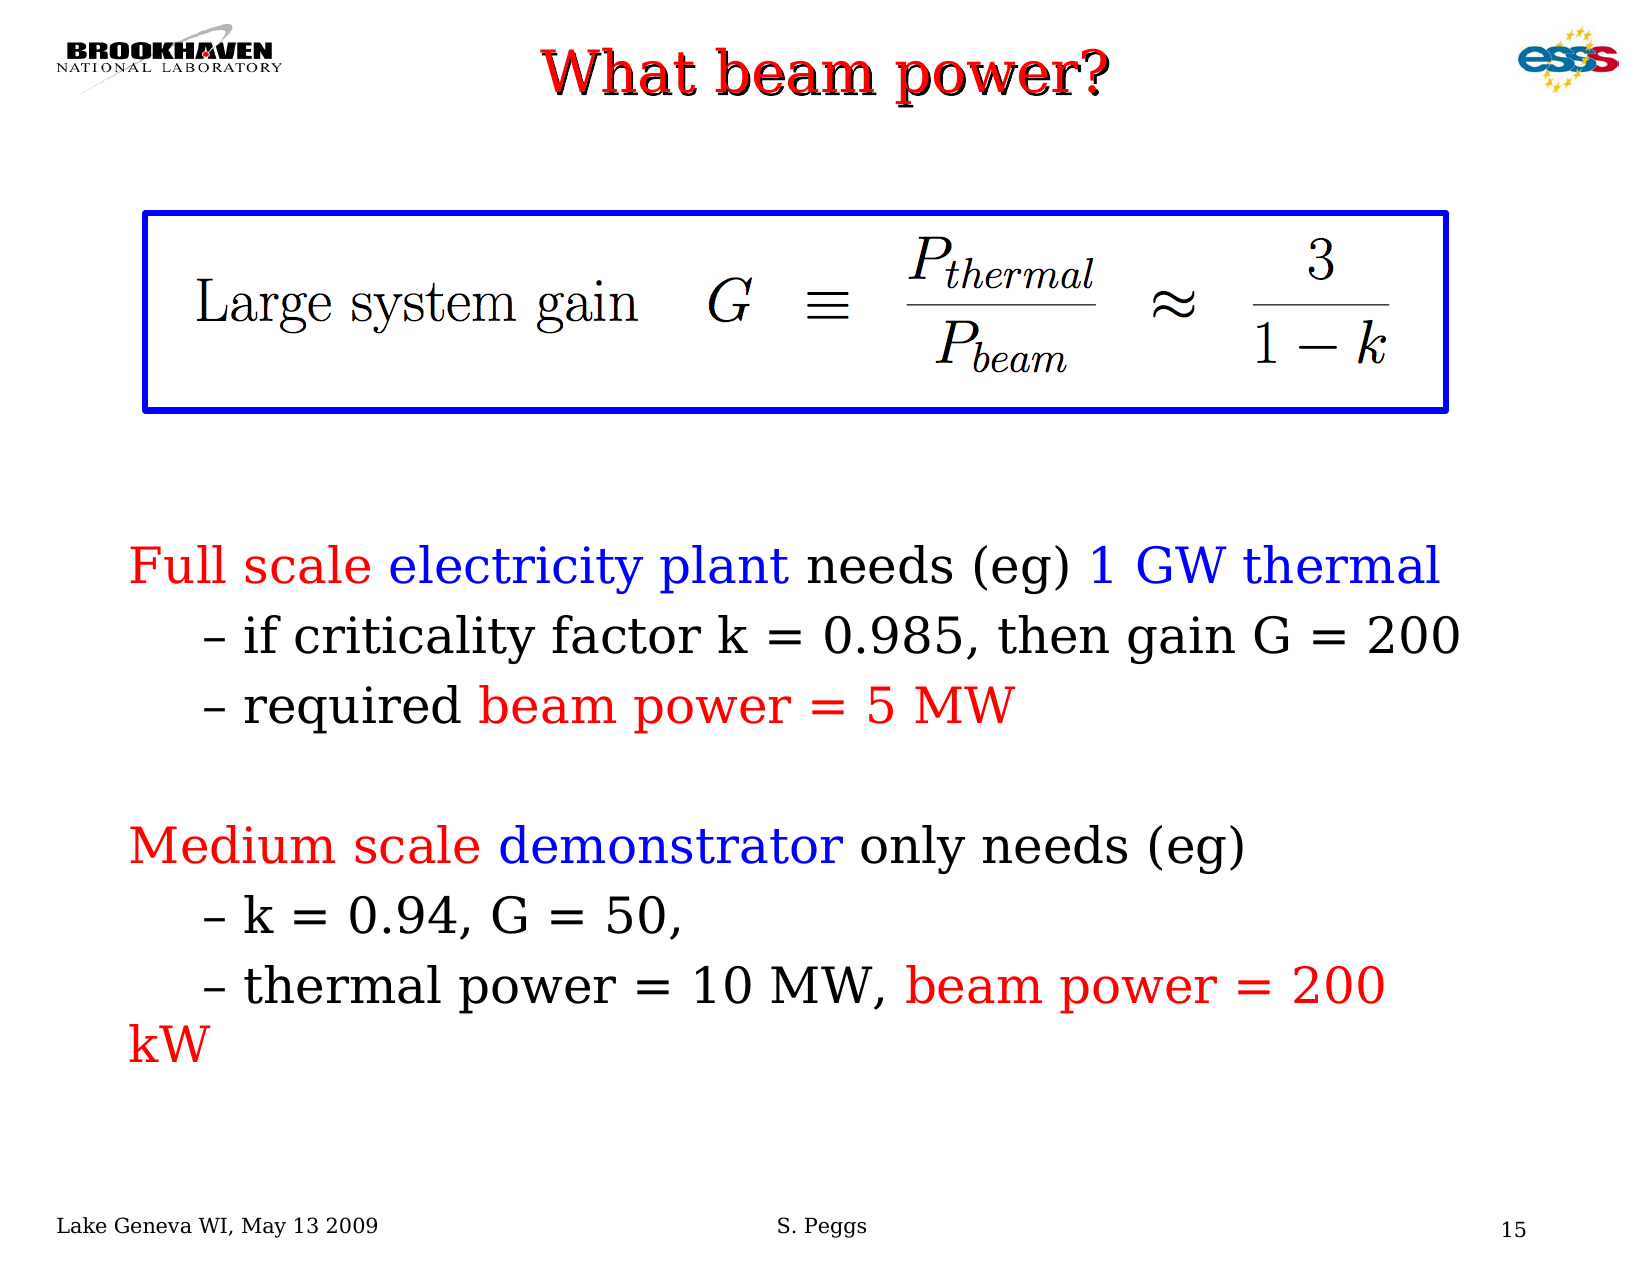

What beam power?
Full scale electricity plant needs (eg) 1 GW thermal
	– if criticality factor k = 0.985, then gain G = 200
	– required beam power = 5 MW
Medium scale demonstrator only needs (eg)
	– k = 0.94, G = 50,
	– thermal power = 10 MW, beam power = 200 kW